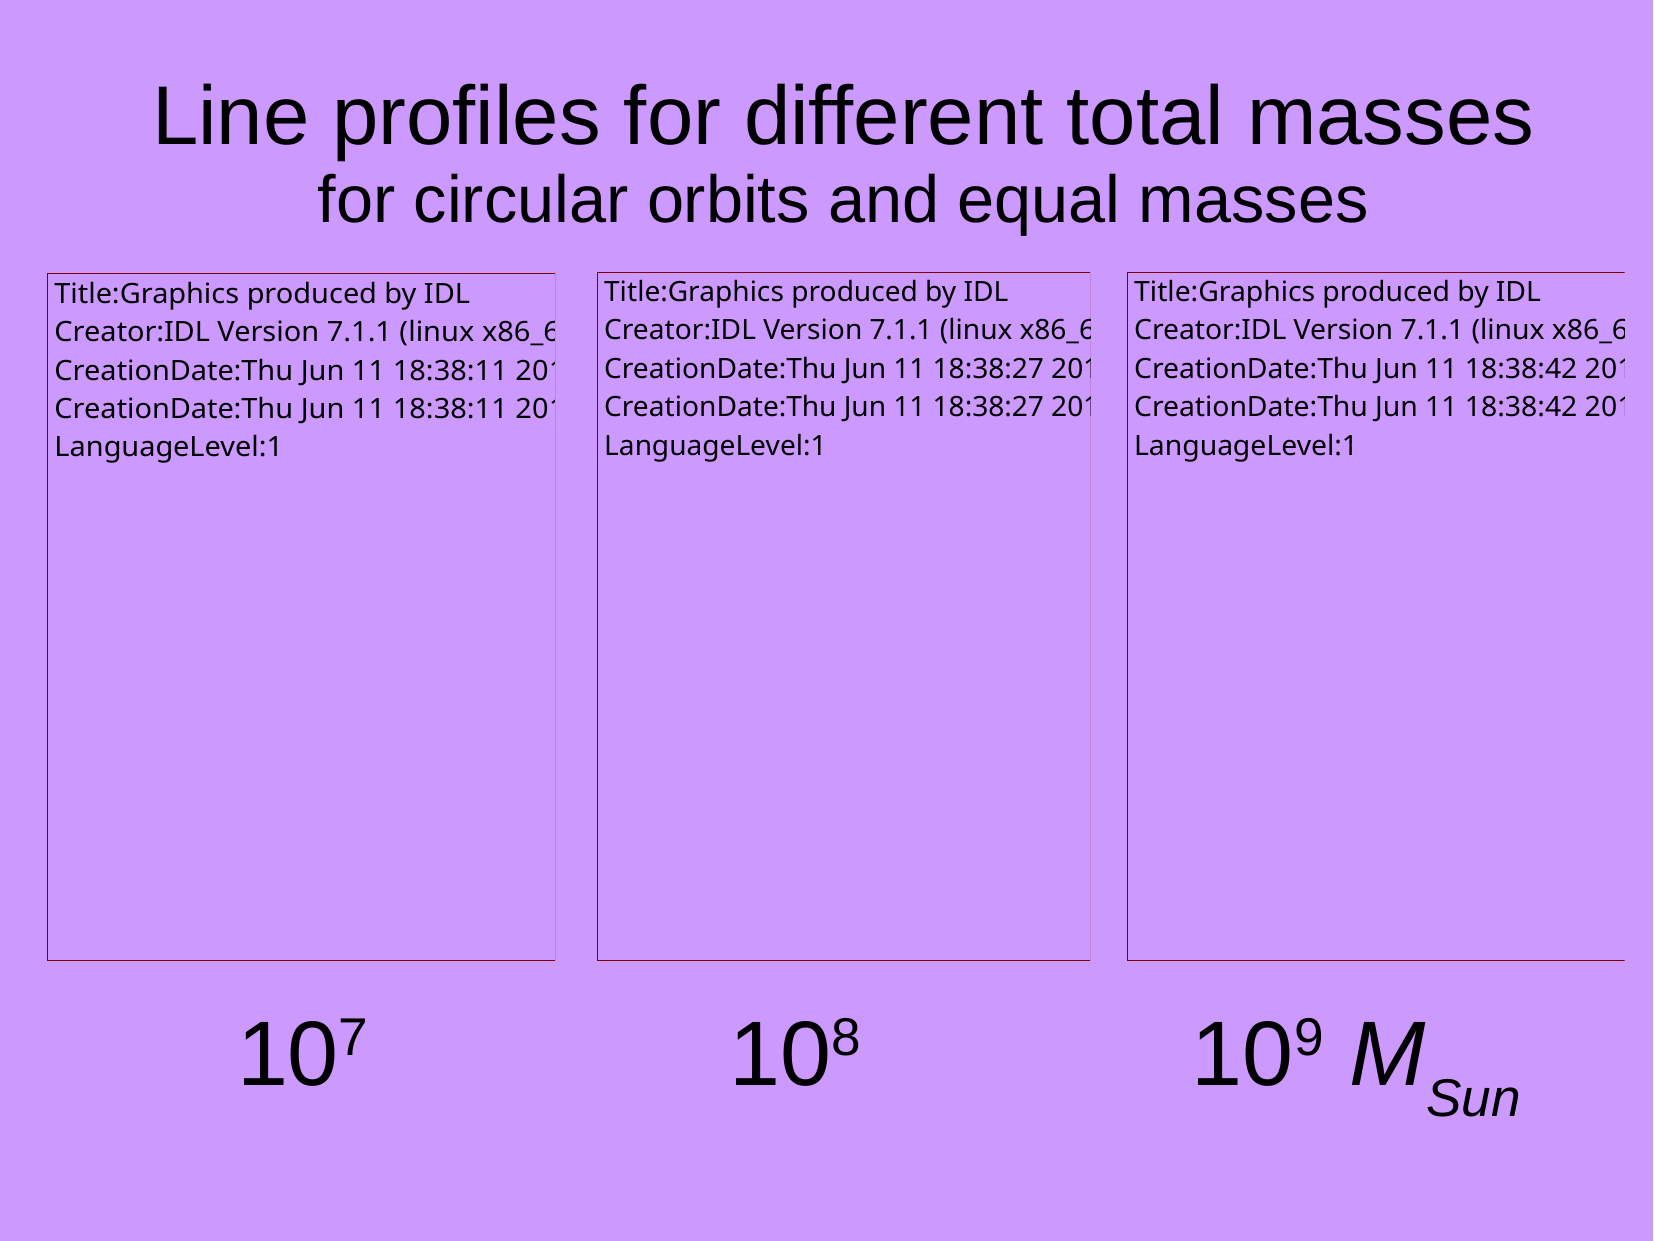

# Line profiles for different total masses for circular orbits and equal masses
107 108 109 MSun